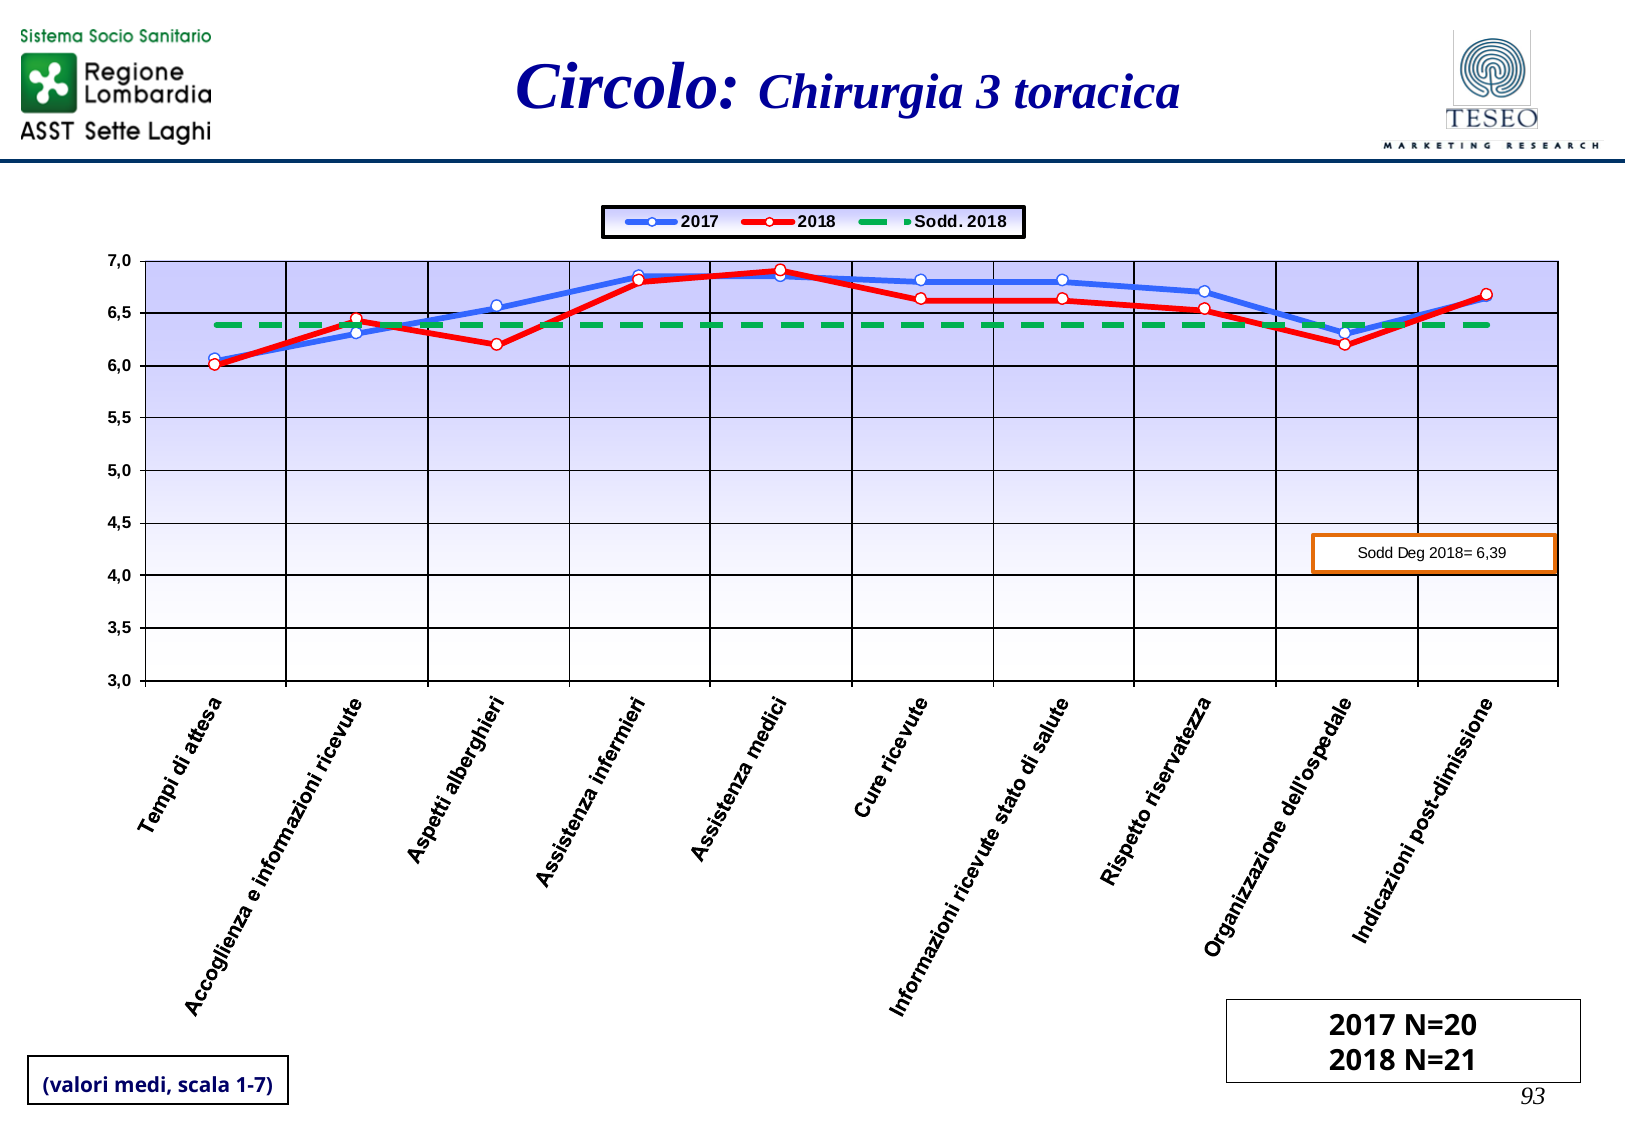

Circolo: Chirurgia 3 toracica
2017 N=20
2018 N=21
(valori medi, scala 1-7)